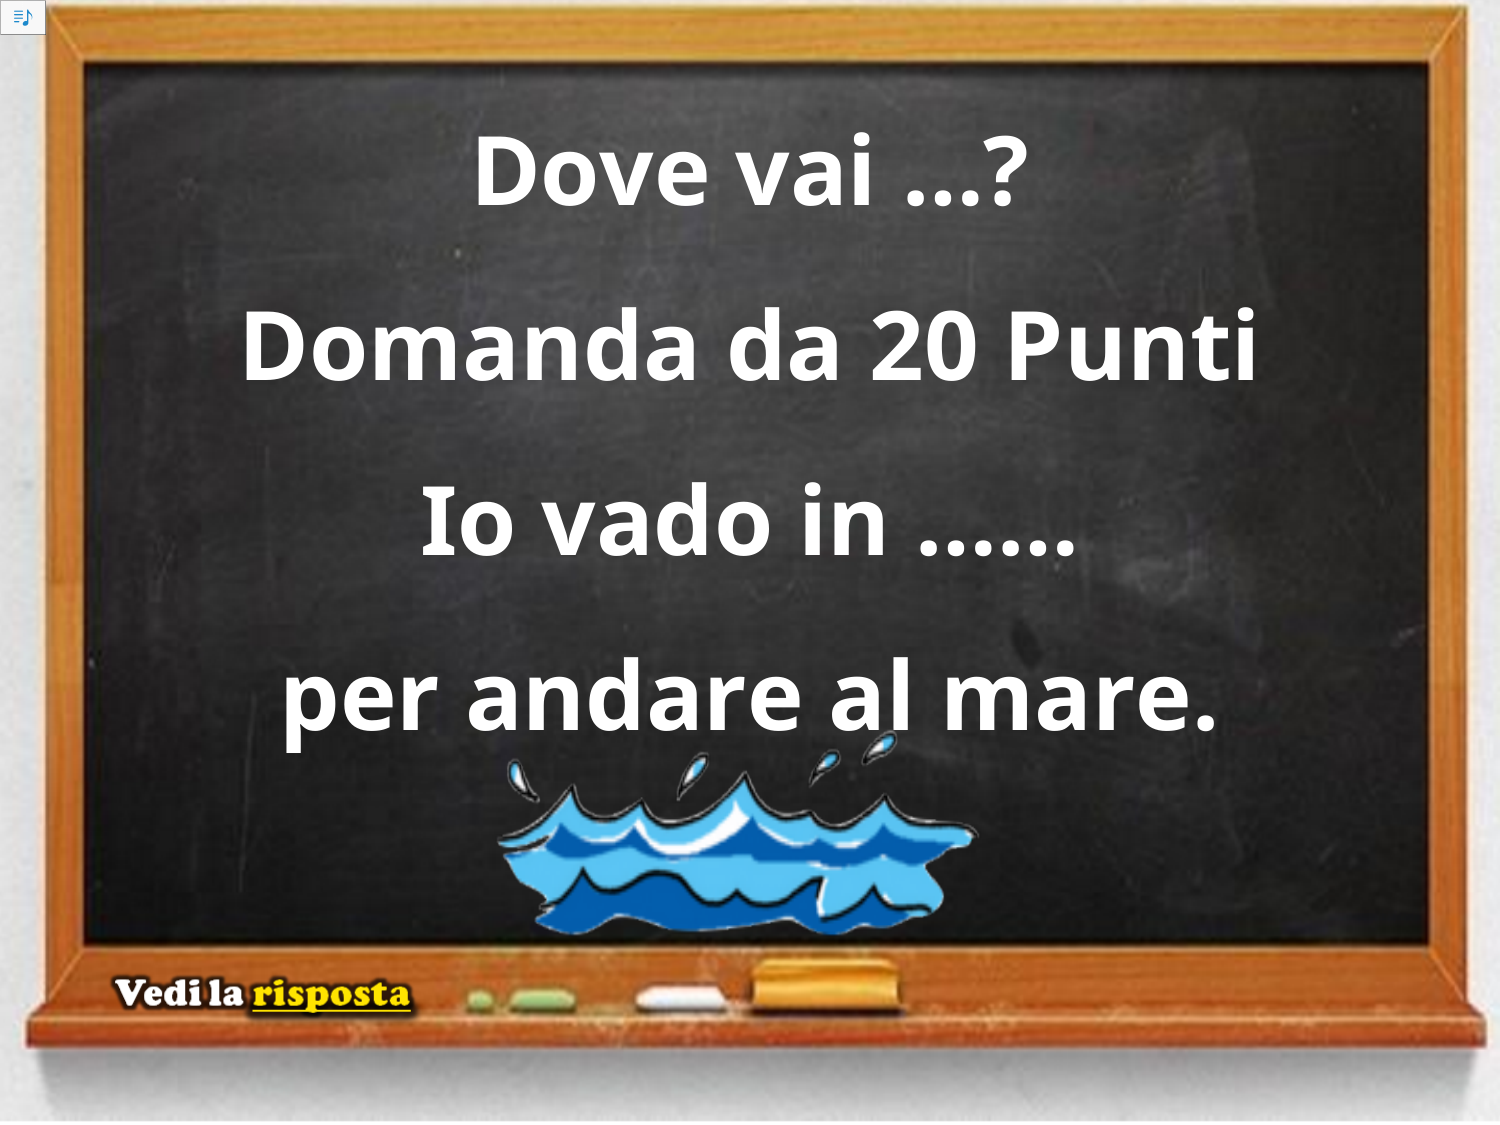

Dove vai …?
Domanda da 20 Punti
Io vado in ……
per andare al mare.